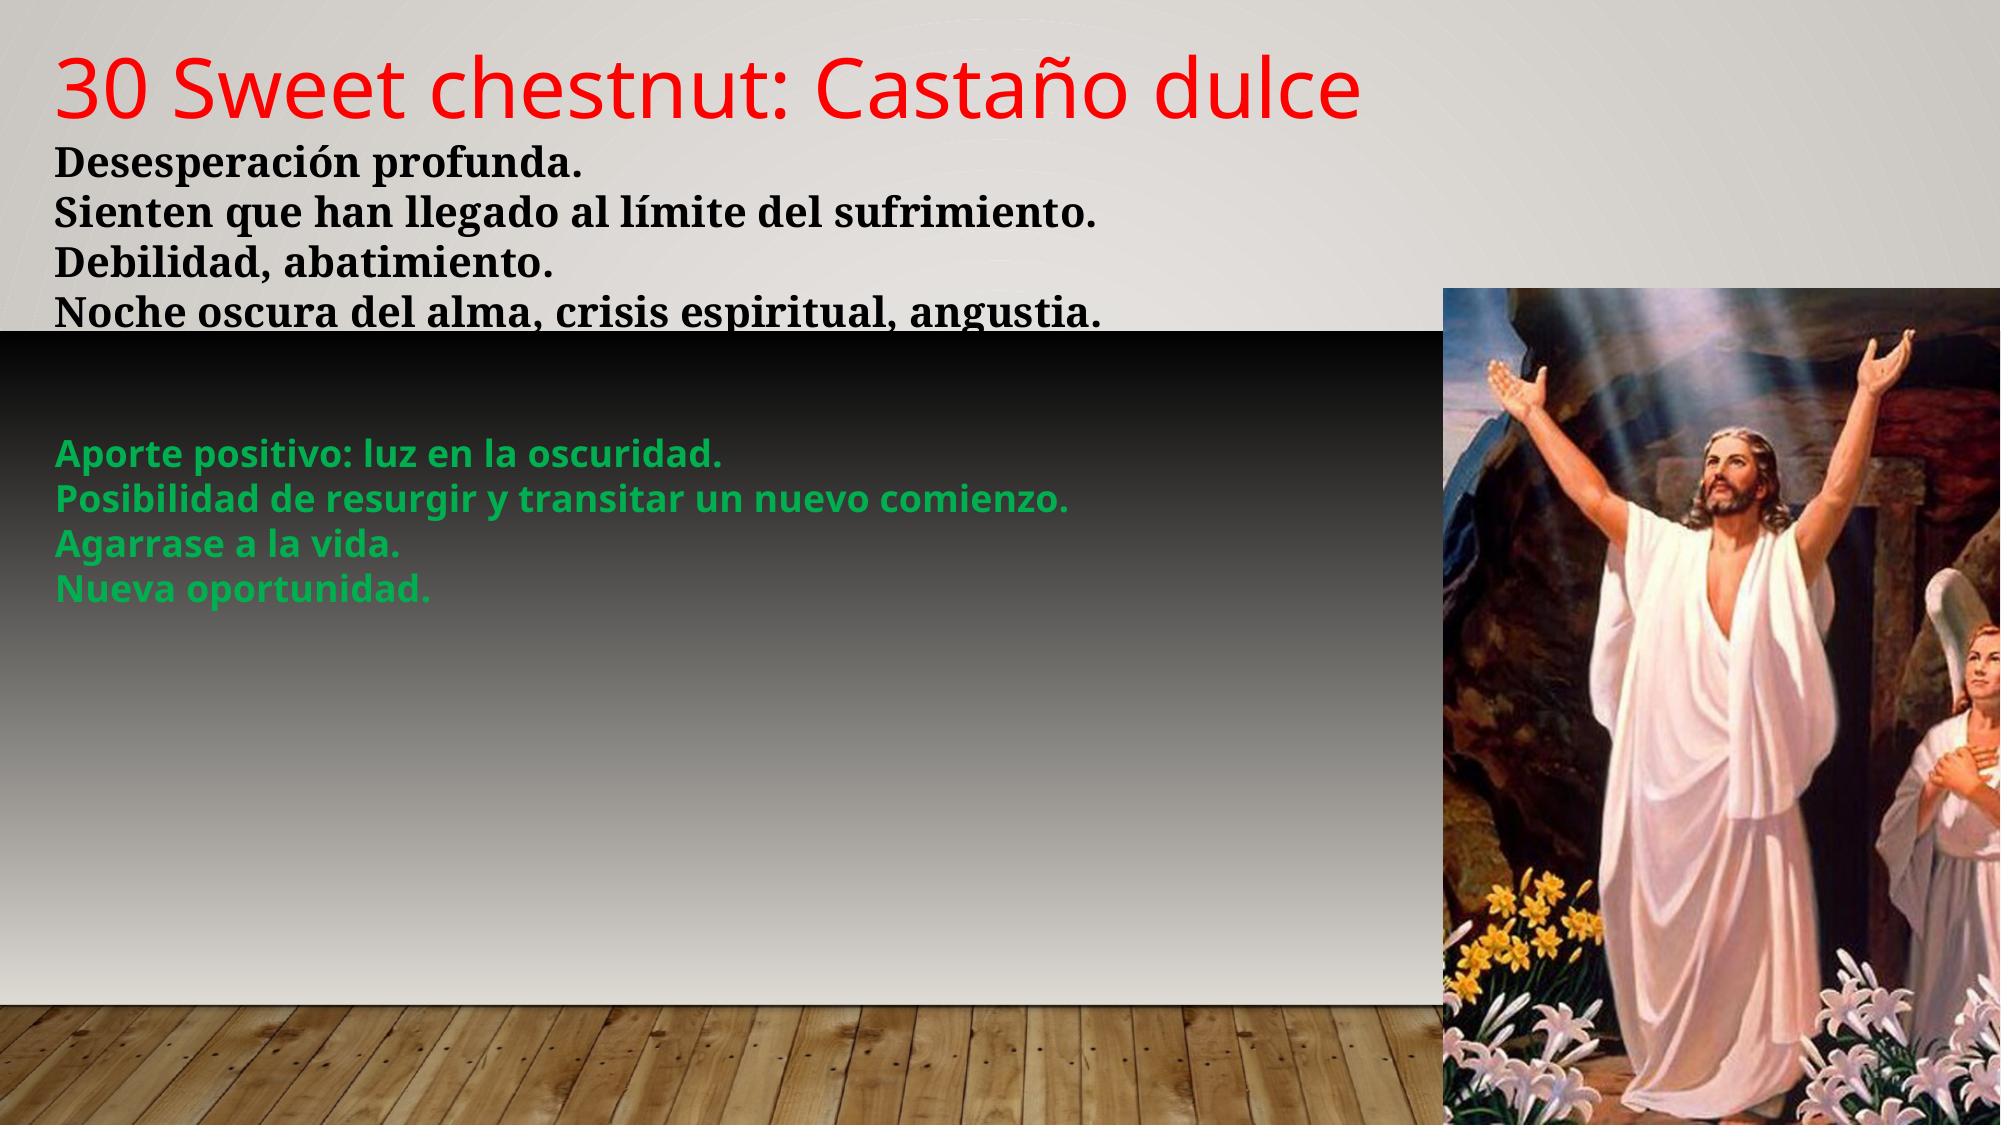

30 Sweet chestnut: Castaño dulce
Desesperación profunda.
Sienten que han llegado al límite del sufrimiento.
Debilidad, abatimiento.
Noche oscura del alma, crisis espiritual, angustia.
Aporte positivo: luz en la oscuridad.
Posibilidad de resurgir y transitar un nuevo comienzo.
Agarrase a la vida.
Nueva oportunidad.